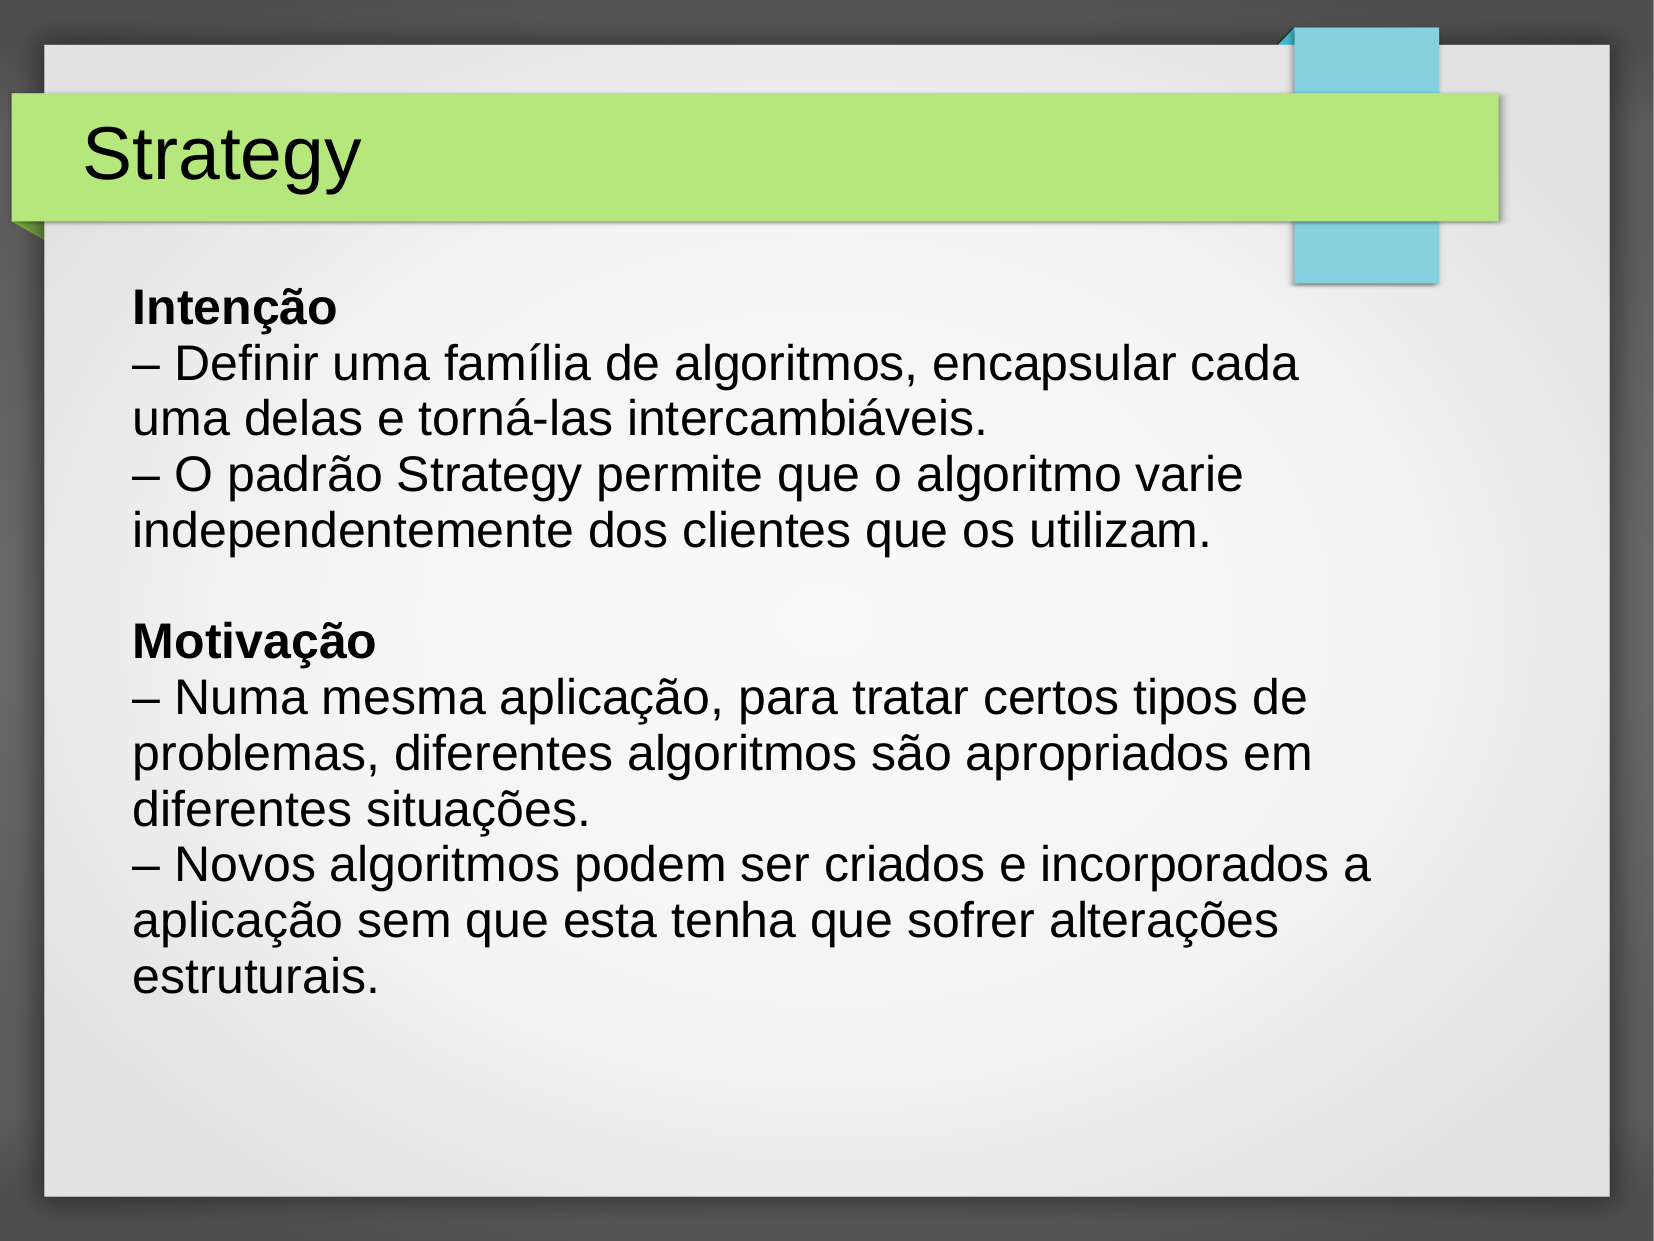

# Strategy
Intenção
– Definir uma família de algoritmos, encapsular cada
uma delas e torná-las intercambiáveis.
– O padrão Strategy permite que o algoritmo varie
independentemente dos clientes que os utilizam.
Motivação
– Numa mesma aplicação, para tratar certos tipos de
problemas, diferentes algoritmos são apropriados em
diferentes situações.
– Novos algoritmos podem ser criados e incorporados a
aplicação sem que esta tenha que sofrer alterações
estruturais.